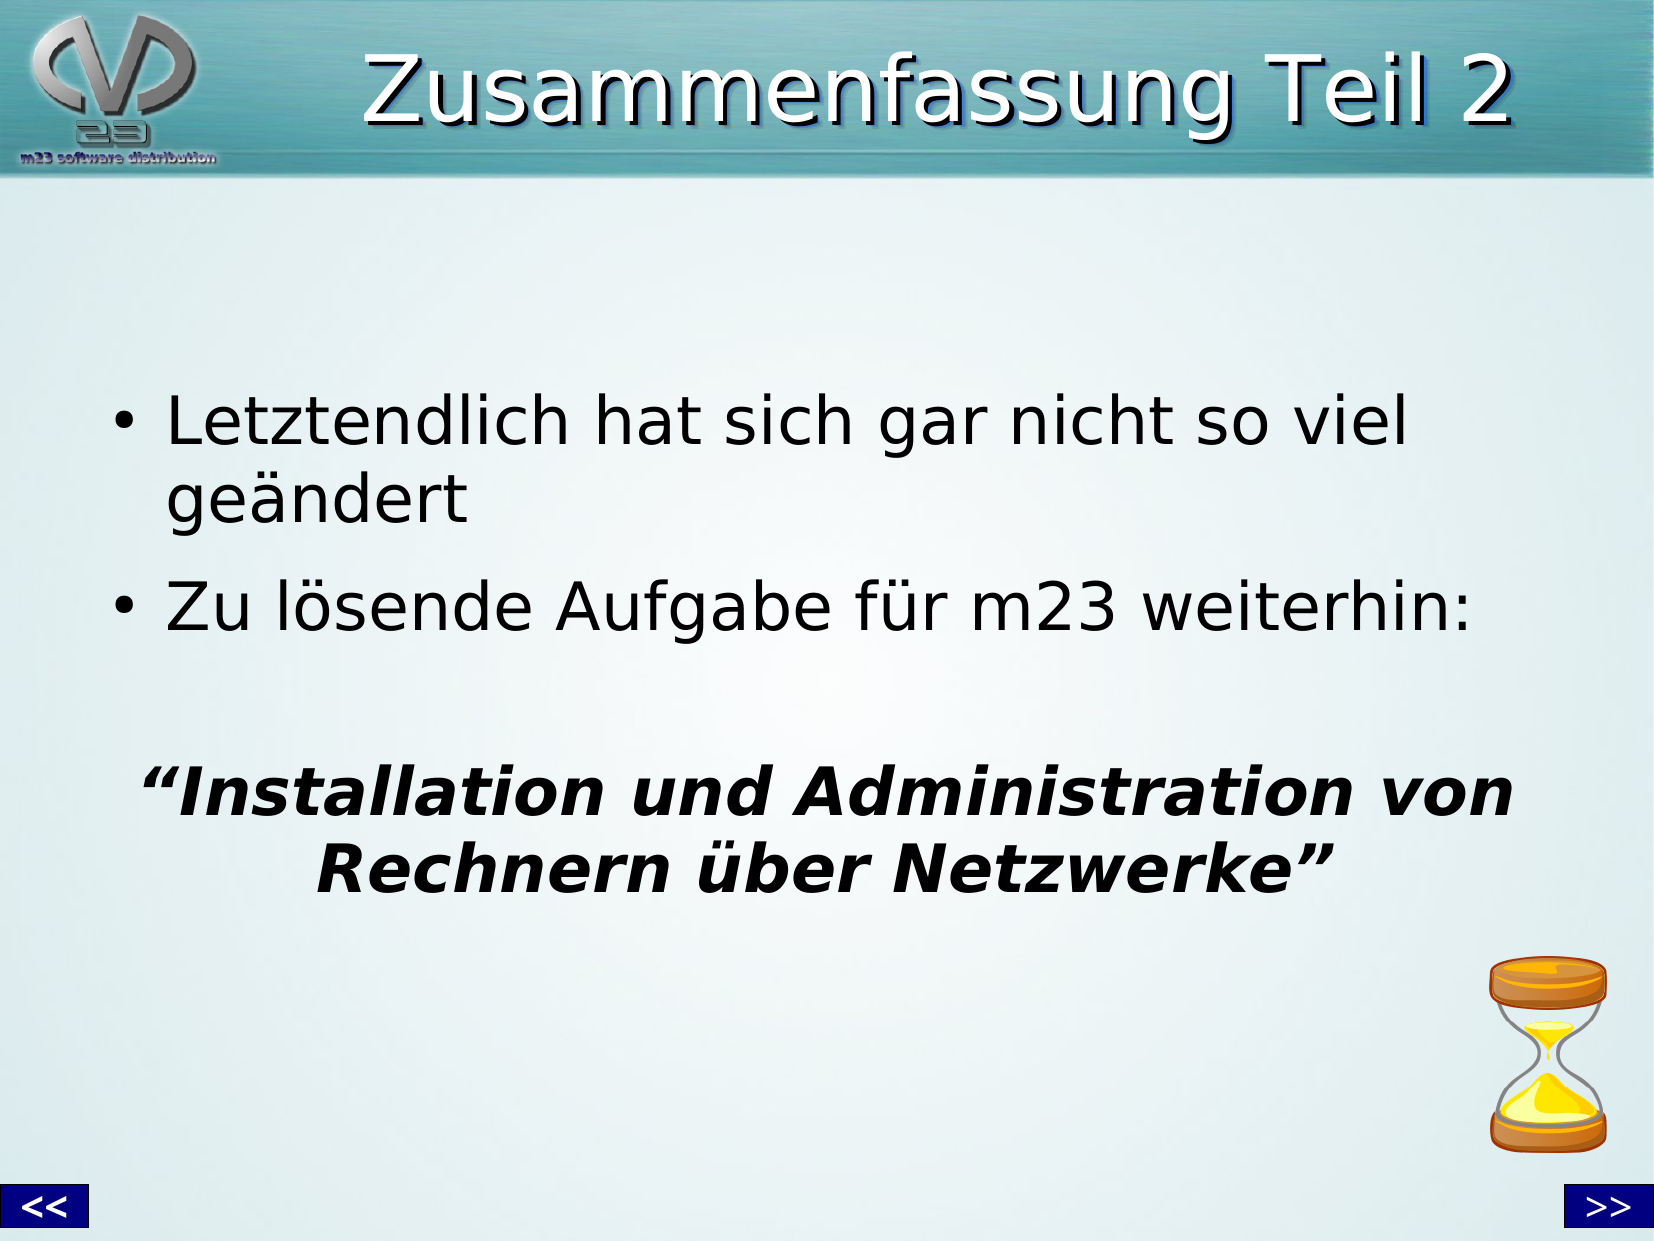

# Zusammenfassung Teil 2
Letztendlich hat sich gar nicht so viel geändert
Zu lösende Aufgabe für m23 weiterhin:
“Installation und Administration von Rechnern über Netzwerke”